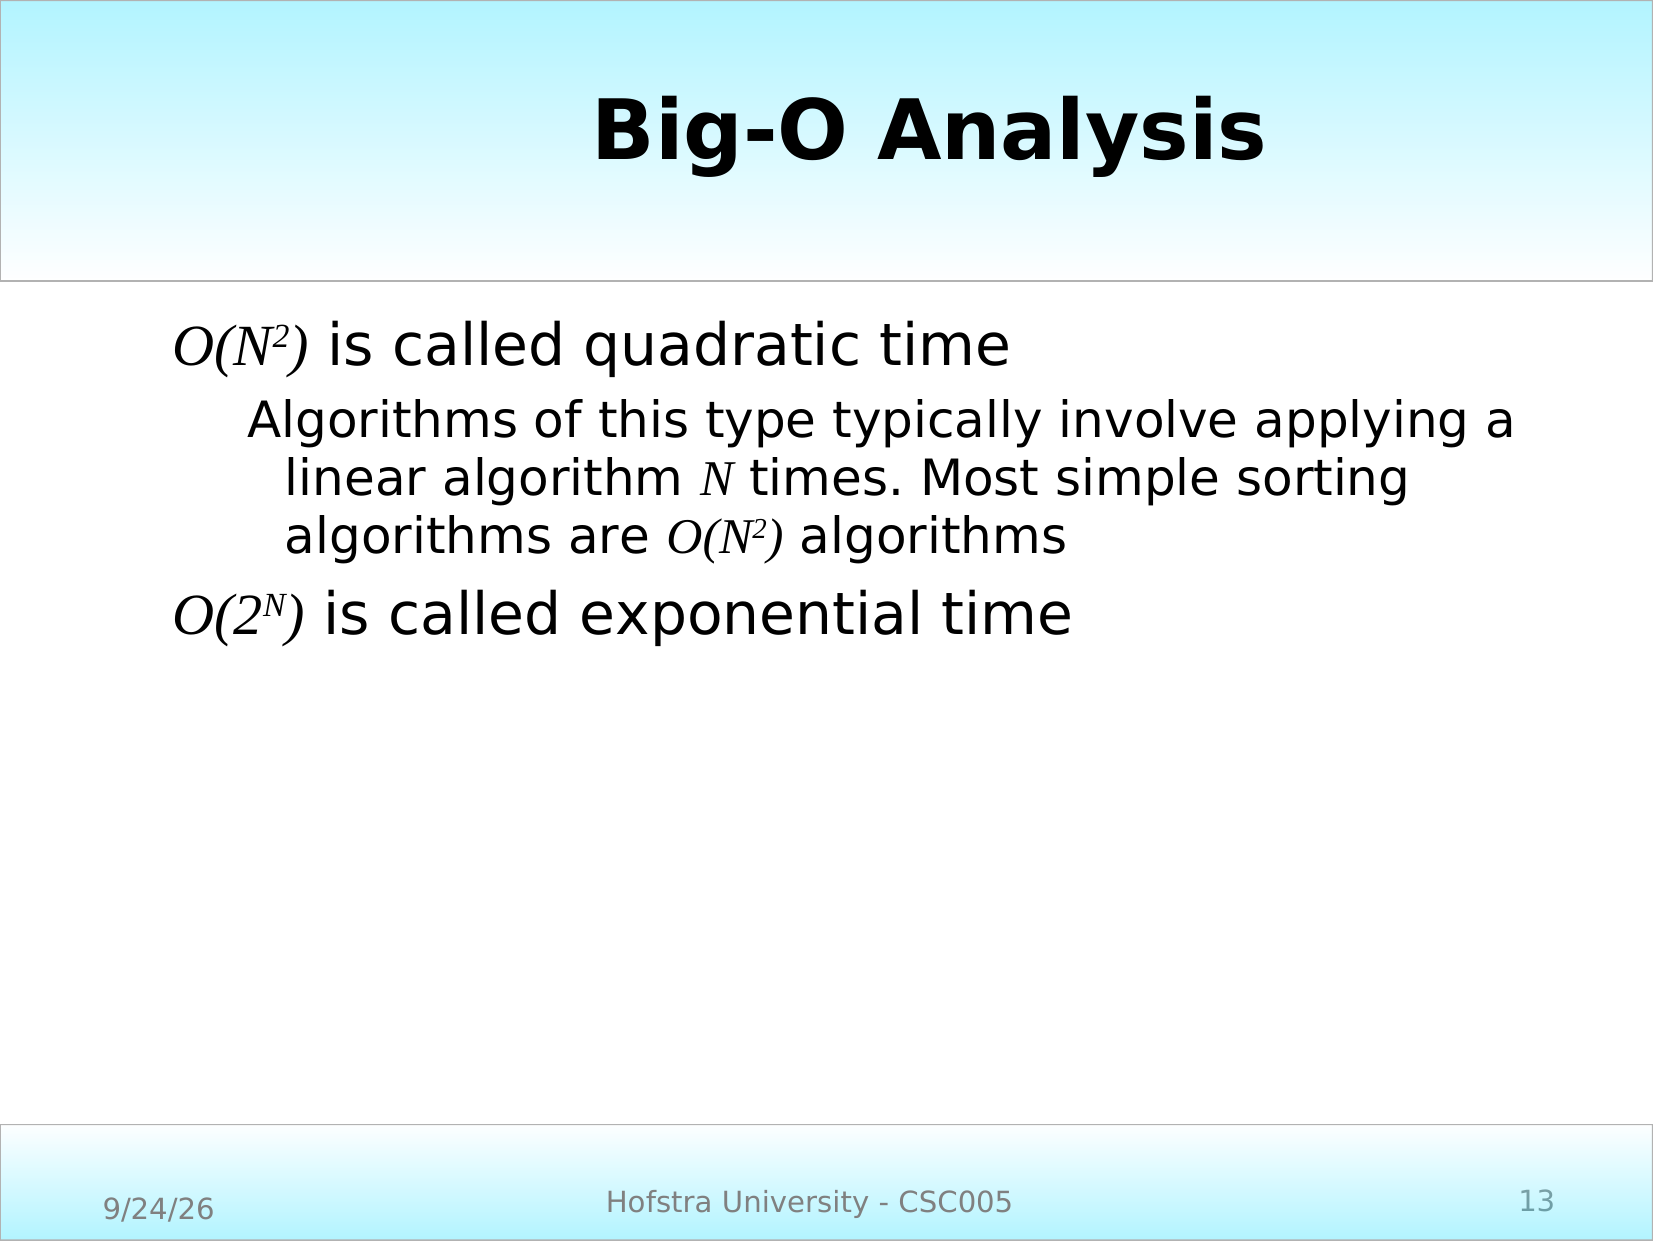

# Big-O Analysis
O(N2) is called quadratic time
Algorithms of this type typically involve applying a linear algorithm N times. Most simple sorting algorithms are O(N2) algorithms
O(2N) is called exponential time
13
Hofstra University - CSC005